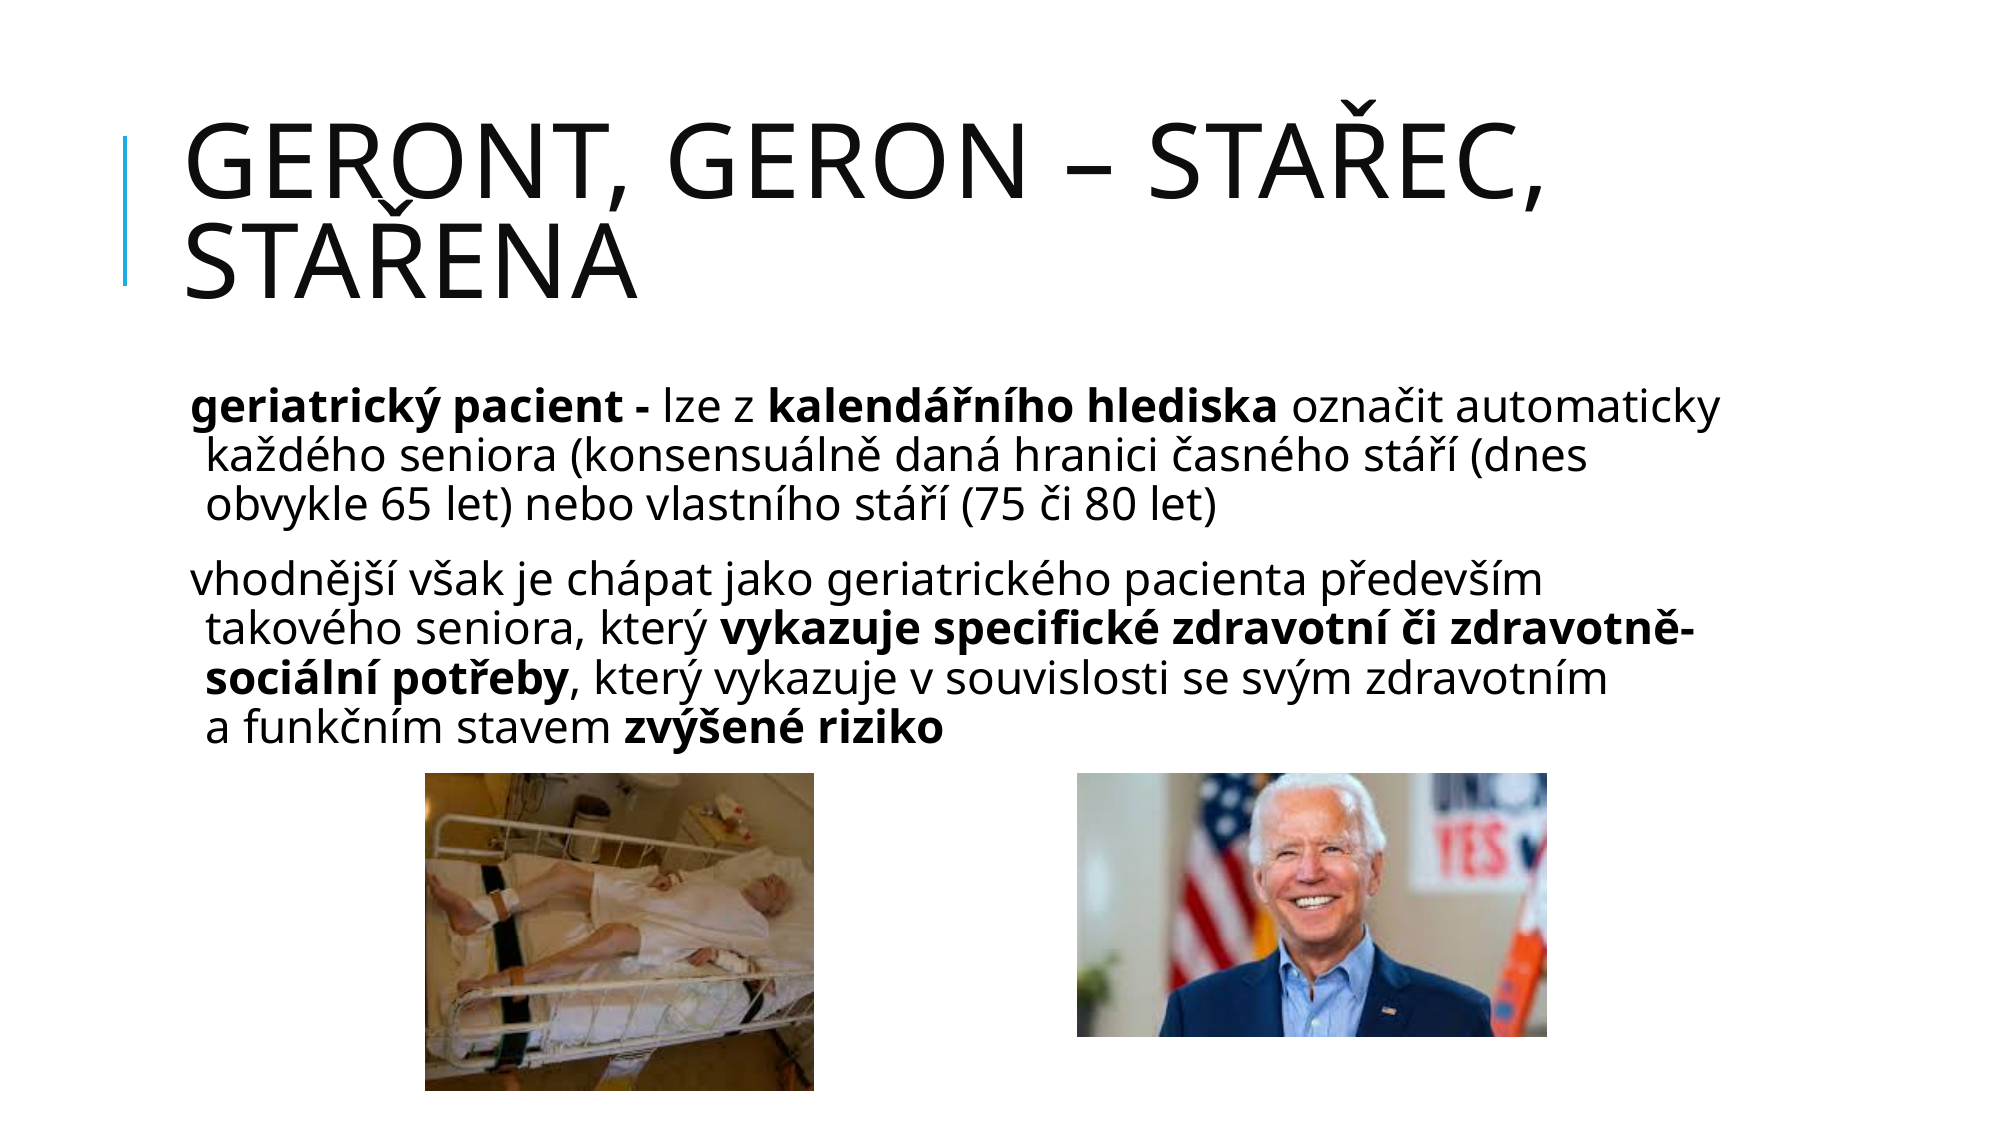

# Geront, geron – stařec, stařena
geriatrický pacient - lze z kalendářního hlediska označit automaticky každého seniora (konsensuálně daná hranici časného stáří (dnes obvykle 65 let) nebo vlastního stáří (75 či 80 let)
vhodnější však je chápat jako geriatrického pacienta především takového seniora, který vykazuje specifické zdravotní či zdravotně-sociální potřeby, který vykazuje v souvislosti se svým zdravotním a funkčním stavem zvýšené riziko